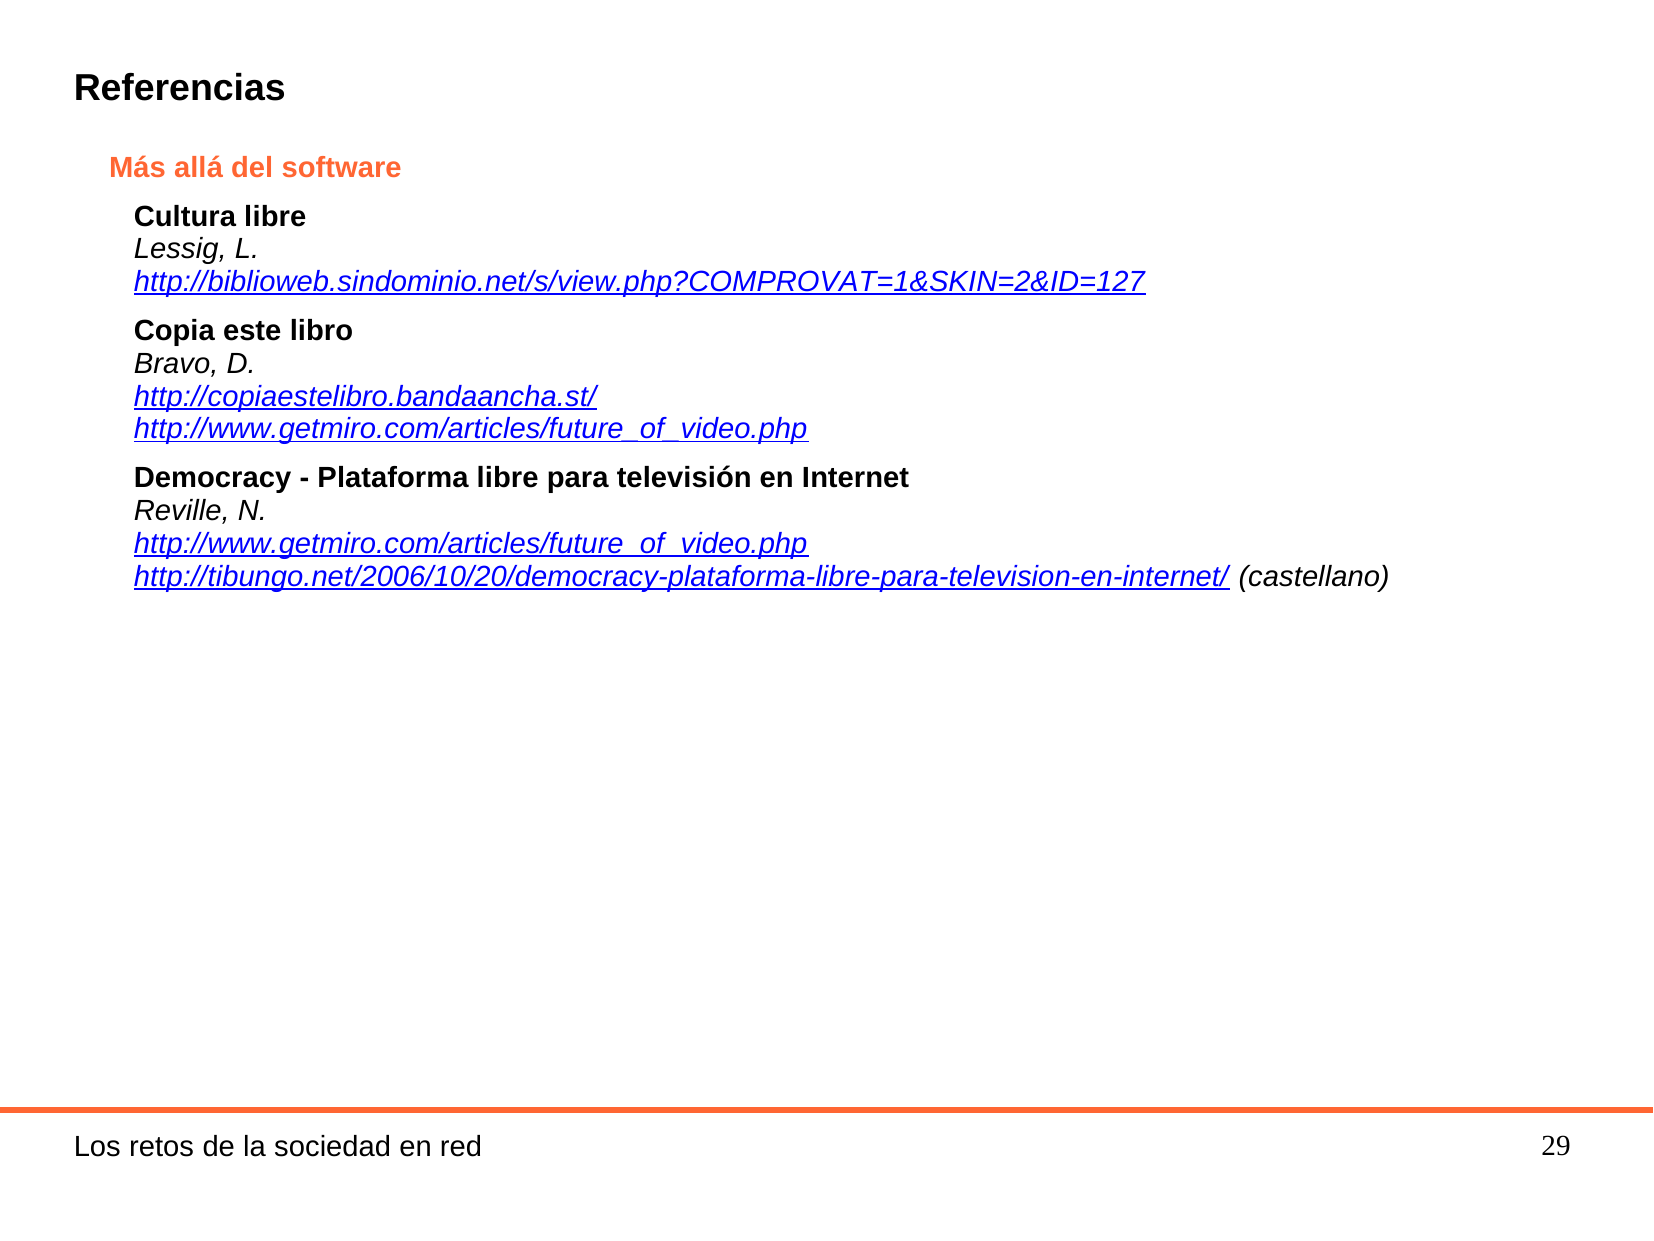

Referencias
Más allá del software
 Cultura libre
 Lessig, L.
 http://biblioweb.sindominio.net/s/view.php?COMPROVAT=1&SKIN=2&ID=127
 Copia este libro
 Bravo, D.
 http://copiaestelibro.bandaancha.st/
 http://www.getmiro.com/articles/future_of_video.php
 Democracy - Plataforma libre para televisión en Internet
 Reville, N.
 http://www.getmiro.com/articles/future_of_video.php
 http://tibungo.net/2006/10/20/democracy-plataforma-libre-para-television-en-internet/ (castellano)
Los retos de la sociedad en red
29